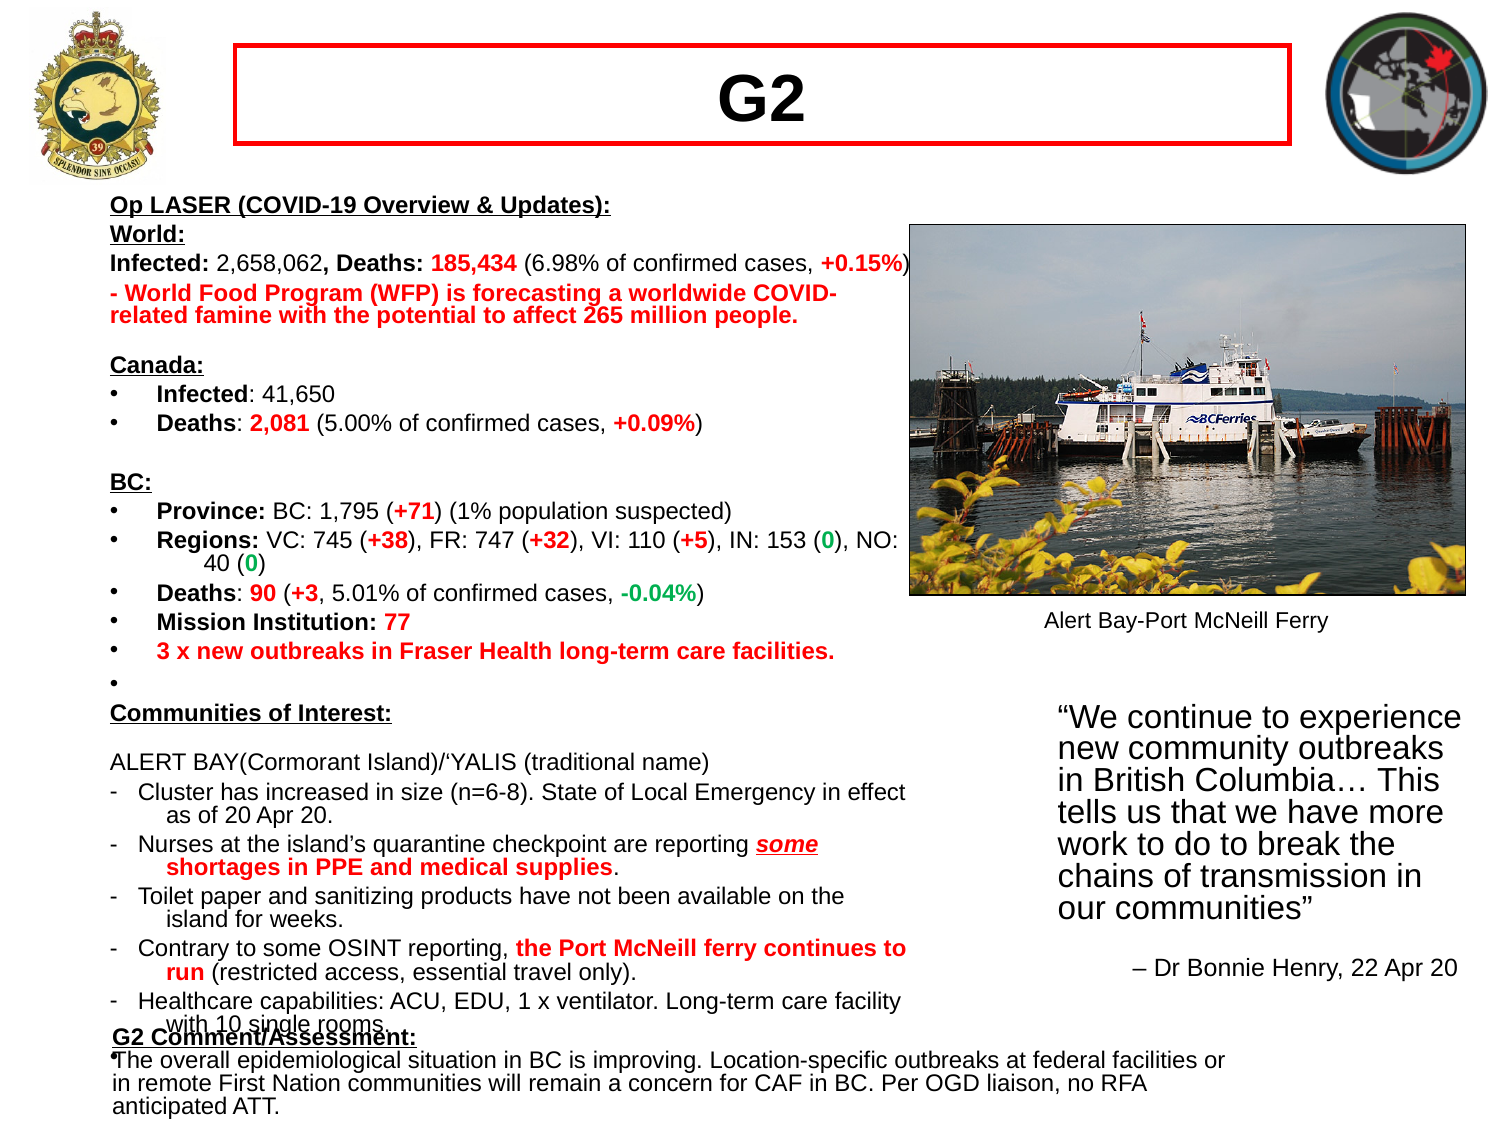

# G2
Op LASER (COVID-19 Overview & Updates):
World:
Infected: 2,658,062, Deaths: 185,434 (6.98% of confirmed cases, +0.15%)
- World Food Program (WFP) is forecasting a worldwide COVID-related famine with the potential to affect 265 million people.
Canada:
Infected: 41,650
Deaths: 2,081 (5.00% of confirmed cases, +0.09%)
BC:
Province: BC: 1,795 (+71) (1% population suspected)
Regions: VC: 745 (+38), FR: 747 (+32), VI: 110 (+5), IN: 153 (0), NO: 40 (0)
Deaths: 90 (+3, 5.01% of confirmed cases, -0.04%)
Mission Institution: 77
3 x new outbreaks in Fraser Health long-term care facilities.
Communities of Interest:
ALERT BAY(Cormorant Island)/‘YALIS (traditional name)
Cluster has increased in size (n=6-8). State of Local Emergency in effect as of 20 Apr 20.
Nurses at the island’s quarantine checkpoint are reporting some shortages in PPE and medical supplies.
Toilet paper and sanitizing products have not been available on the island for weeks.
Contrary to some OSINT reporting, the Port McNeill ferry continues to run (restricted access, essential travel only).
Healthcare capabilities: ACU, EDU, 1 x ventilator. Long-term care facility with 10 single rooms.
Alert Bay-Port McNeill Ferry
“We continue to experience new community outbreaks in British Columbia… This tells us that we have more work to do to break the chains of transmission in our communities”
	– Dr Bonnie Henry, 22 Apr 20
G2 Comment/Assessment:
The overall epidemiological situation in BC is improving. Location-specific outbreaks at federal facilities or in remote First Nation communities will remain a concern for CAF in BC. Per OGD liaison, no RFA anticipated ATT.